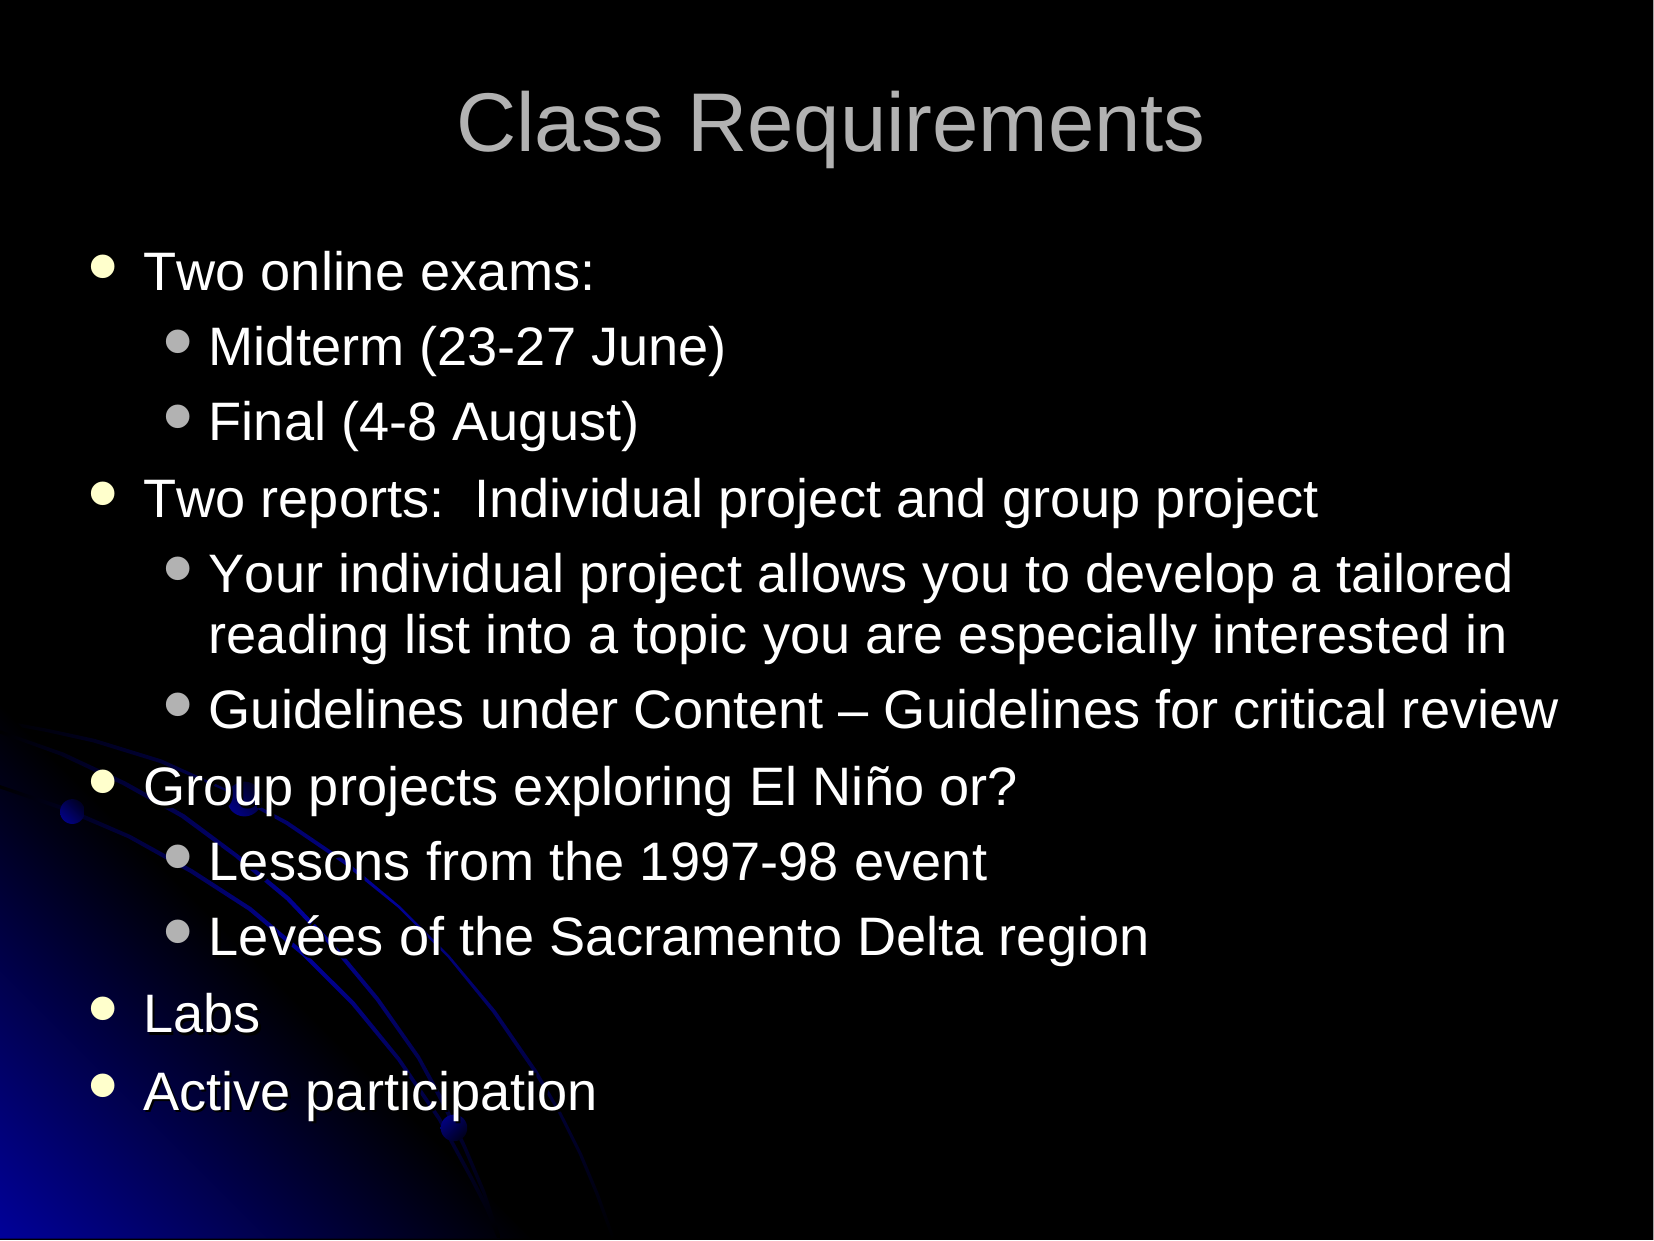

# Class Requirements
Two online exams:
Midterm (23-27 June)
Final (4-8 August)
Two reports: Individual project and group project
Your individual project allows you to develop a tailored reading list into a topic you are especially interested in
Guidelines under Content – Guidelines for critical review
Group projects exploring El Niño or?
Lessons from the 1997-98 event
Levées of the Sacramento Delta region
Labs
Active participation